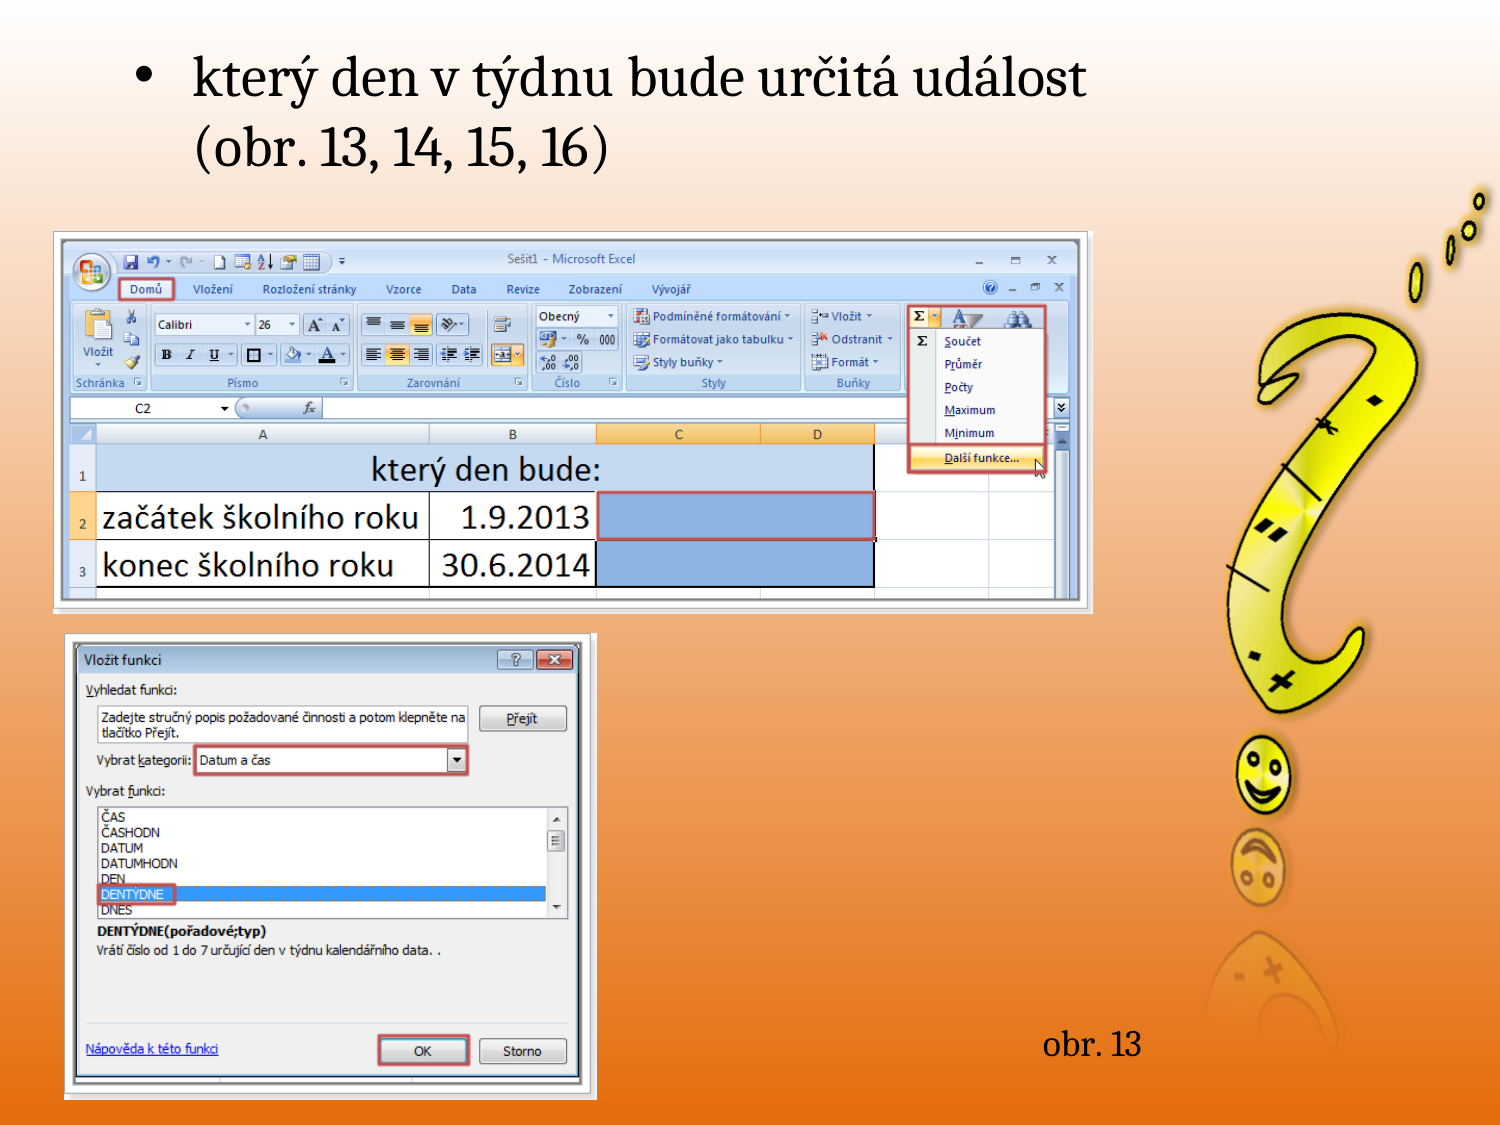

který den v týdnu bude určitá událost
	(obr. 13, 14, 15, 16)
obr. 13